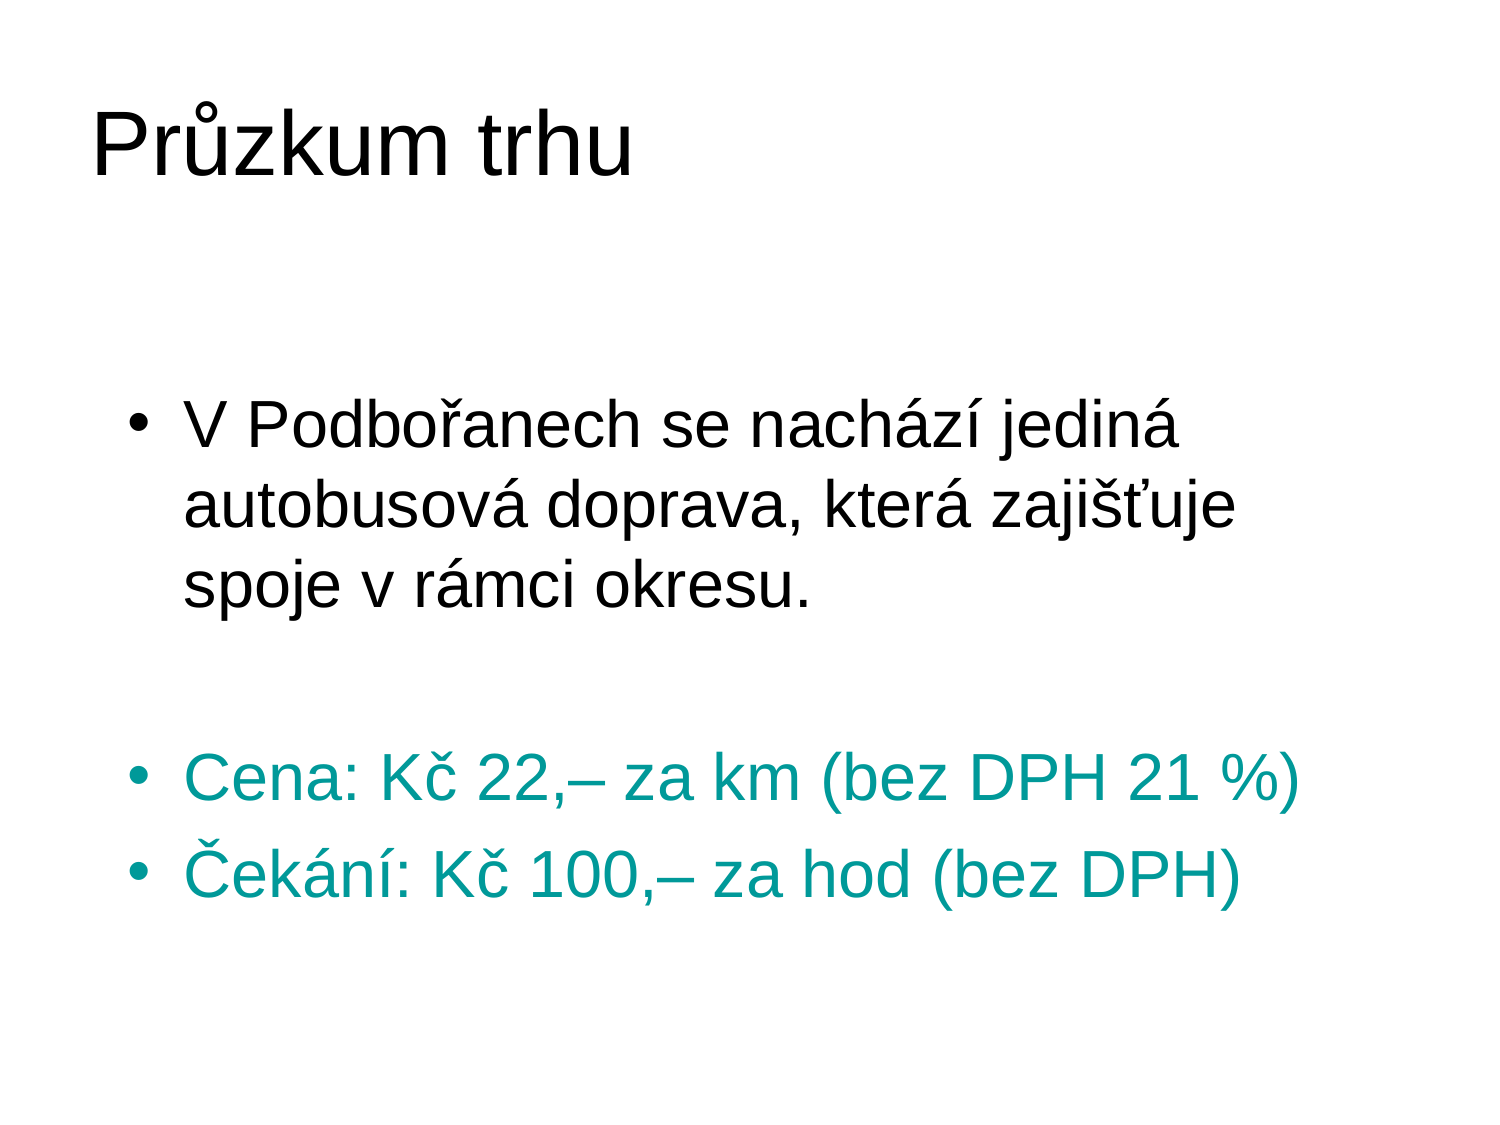

# Průzkum trhu
V Podbořanech se nachází jediná autobusová doprava, která zajišťuje spoje v rámci okresu.
Cena: Kč 22,– za km (bez DPH 21 %)
Čekání: Kč 100,– za hod (bez DPH)